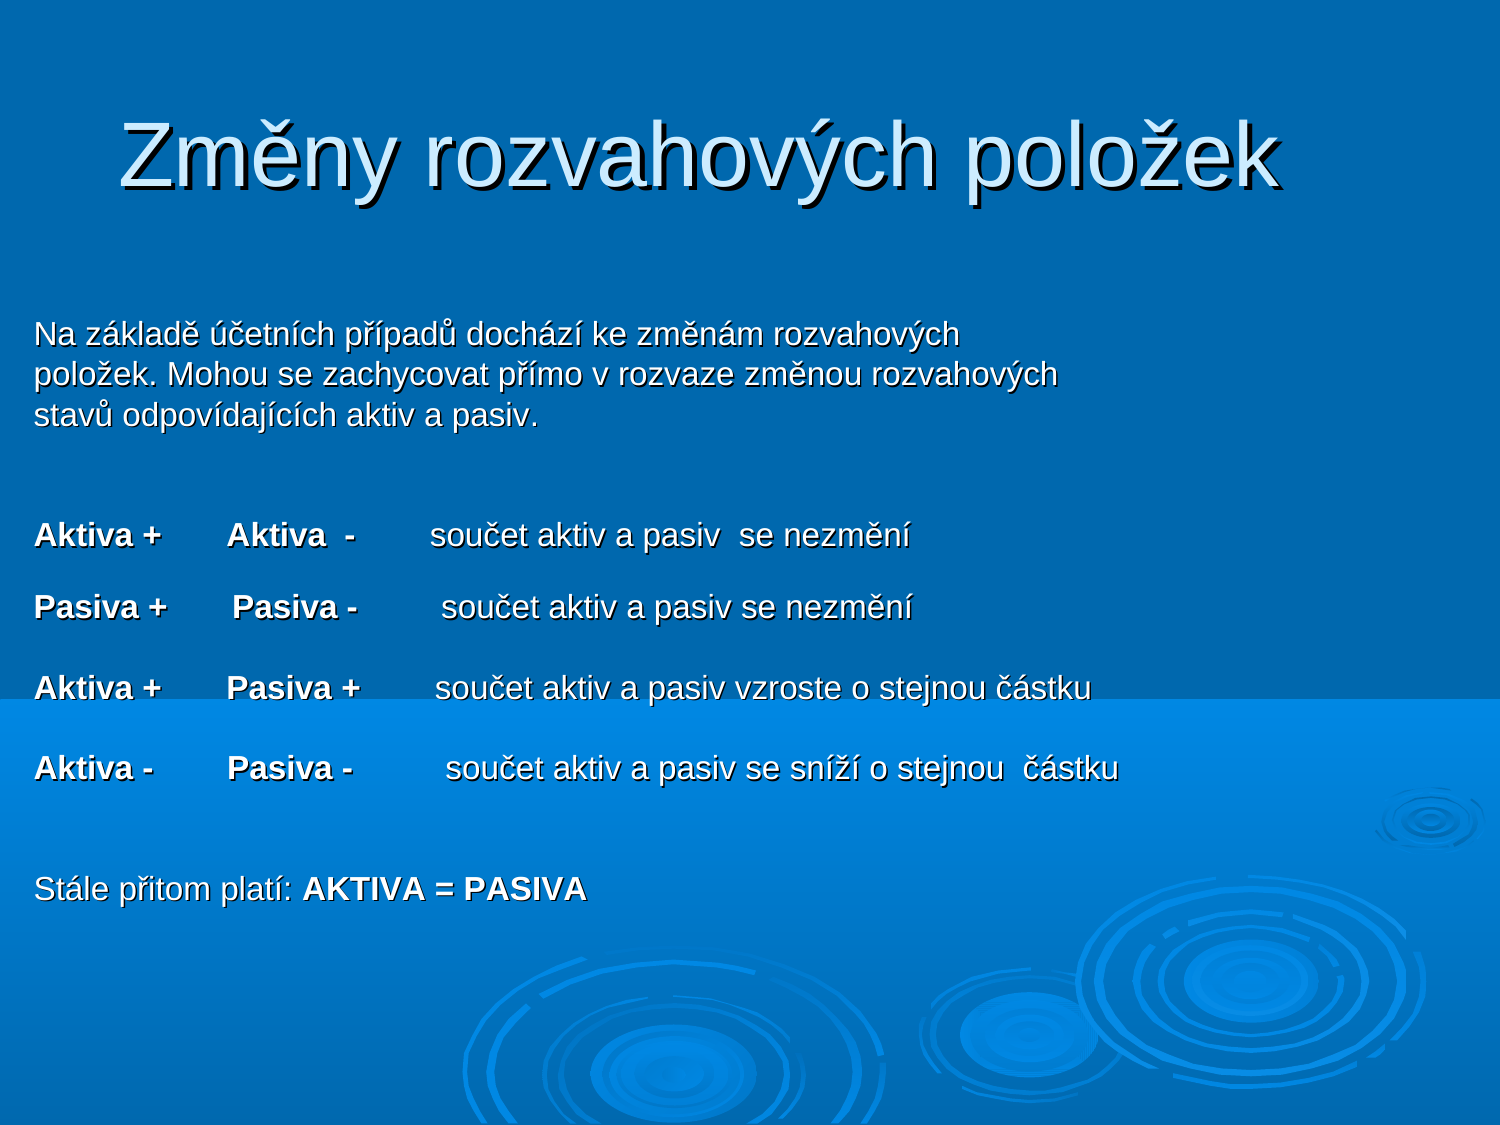

# Změny rozvahových položek
 Na základě účetních případů dochází ke změnám rozvahových
 položek. Mohou se zachycovat přímo v rozvaze změnou rozvahových
 stavů odpovídajících aktiv a pasiv.
 Aktiva + Aktiva - součet aktiv a pasiv se nezmění
 Pasiva + Pasiva - součet aktiv a pasiv se nezmění
 Aktiva + Pasiva + součet aktiv a pasiv vzroste o stejnou částku
 Aktiva - Pasiva - součet aktiv a pasiv se sníží o stejnou částku
 Stále přitom platí: AKTIVA = PASIVA